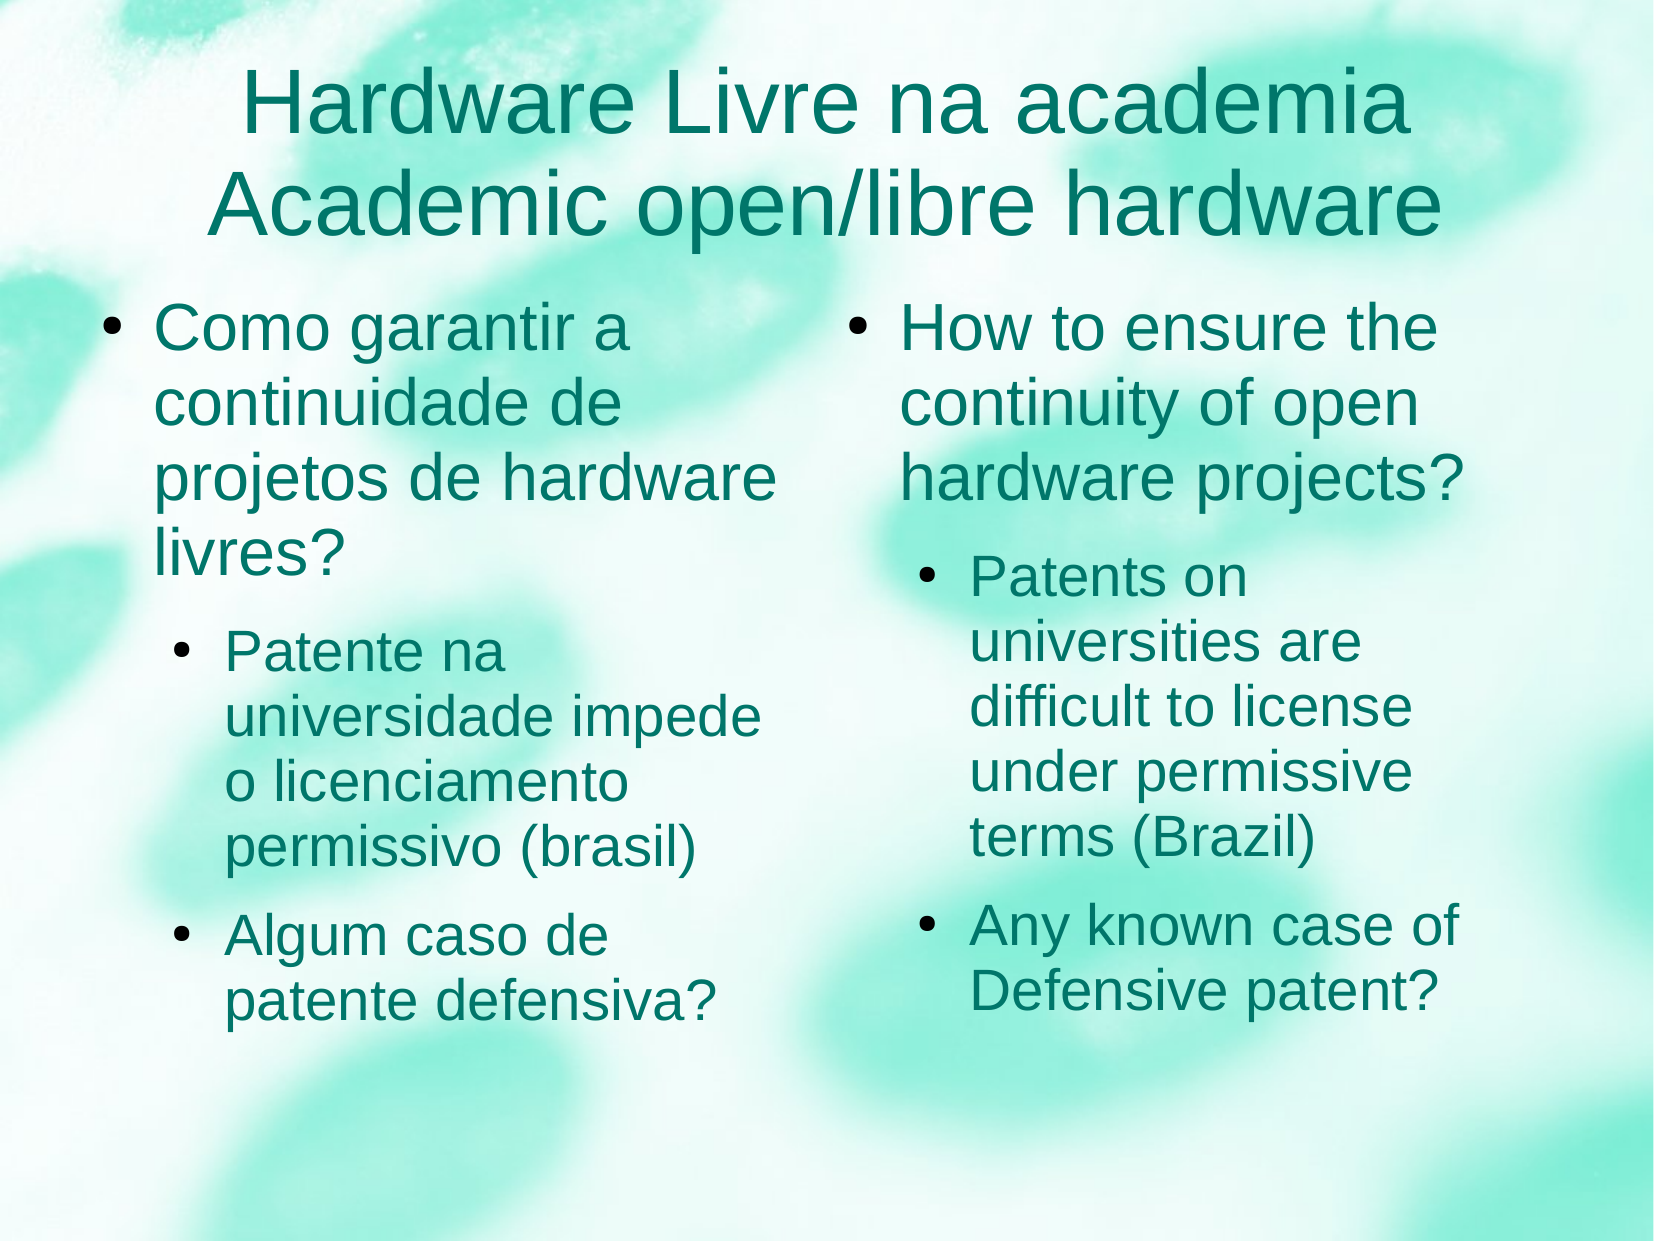

# Hardware Livre na academia Academic open/libre hardware
Como garantir a continuidade de projetos de hardware livres?
Patente na universidade impede o licenciamento permissivo (brasil)
Algum caso de patente defensiva?
How to ensure the continuity of open hardware projects?
Patents on universities are difficult to license under permissive terms (Brazil)
Any known case of Defensive patent?